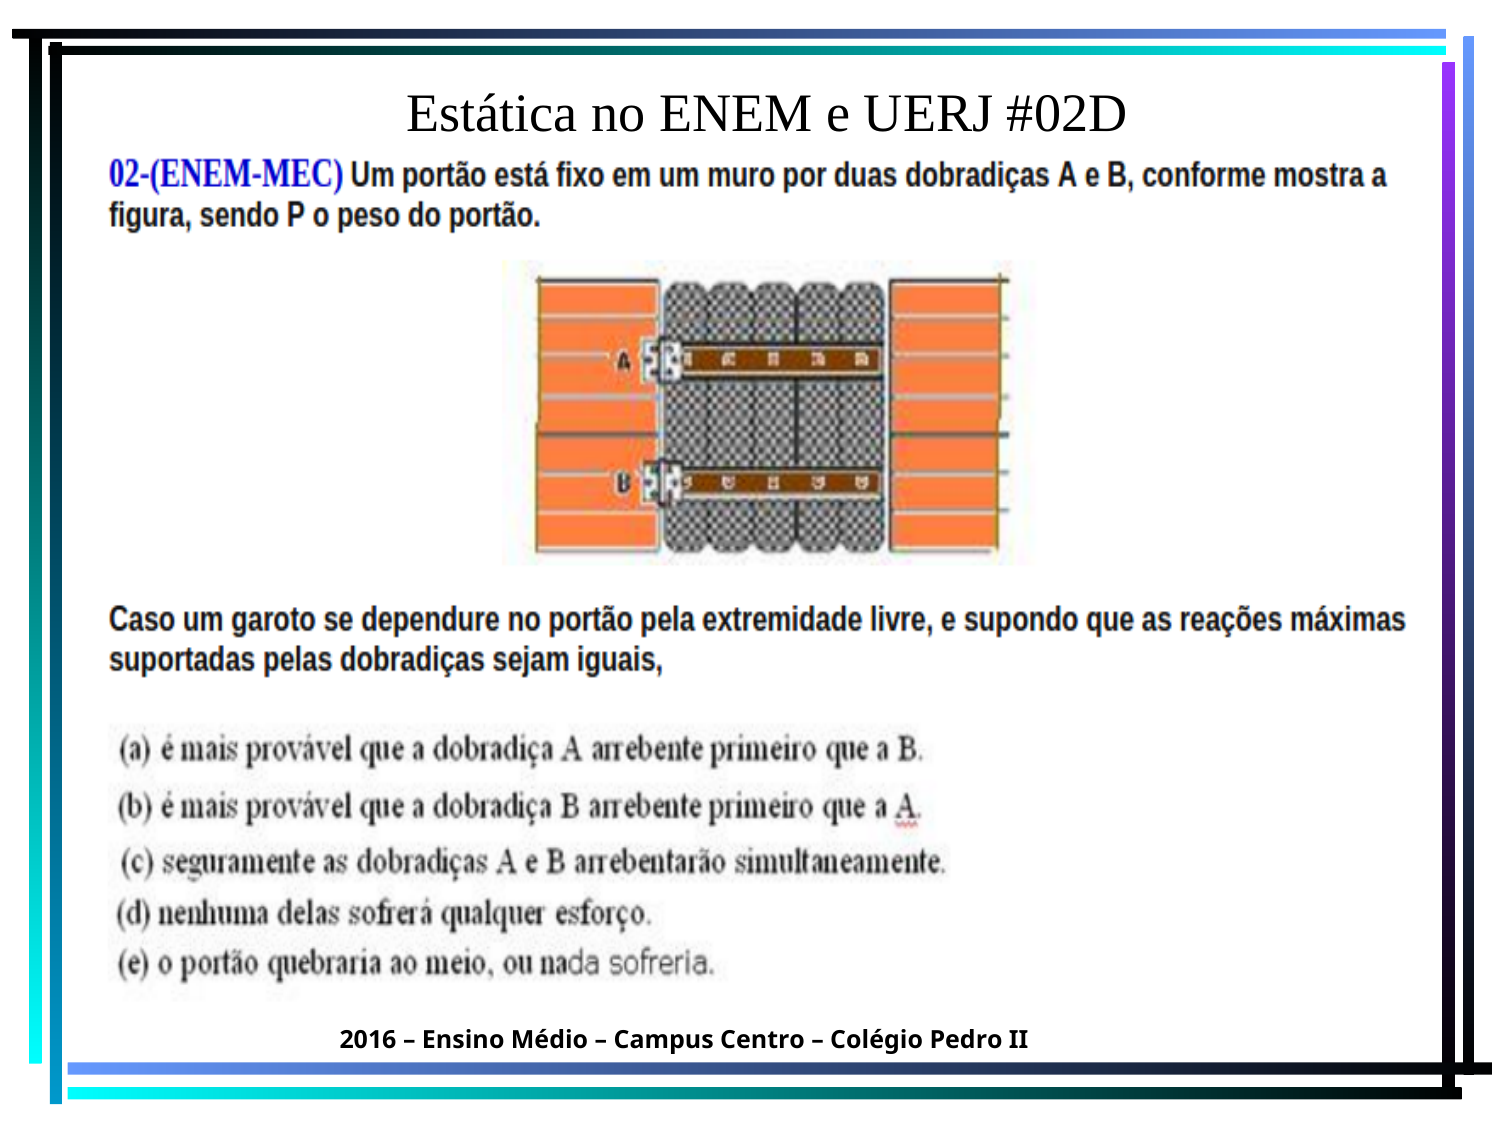

# Estática no ENEM e UERJ #02D
2016 – Ensino Médio – Campus Centro – Colégio Pedro II